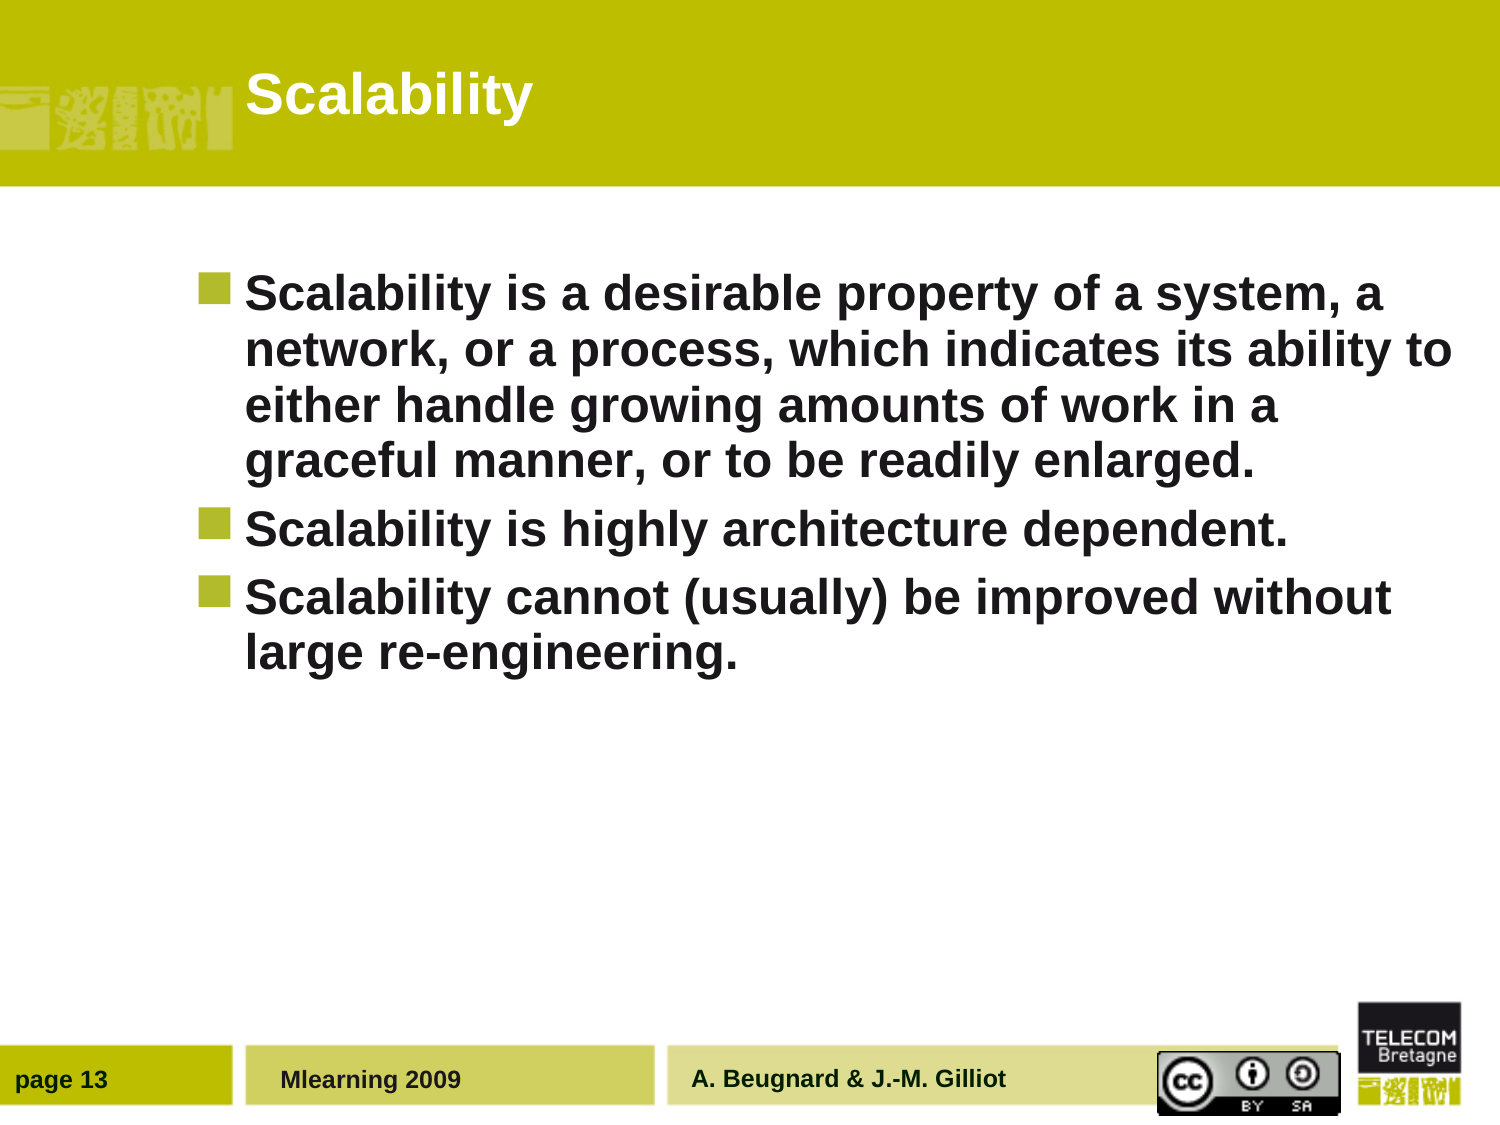

# Scalability
Scalability is a desirable property of a system, a network, or a process, which indicates its ability to either handle growing amounts of work in a graceful manner, or to be readily enlarged.
Scalability is highly architecture dependent.
Scalability cannot (usually) be improved without large re-engineering.
13